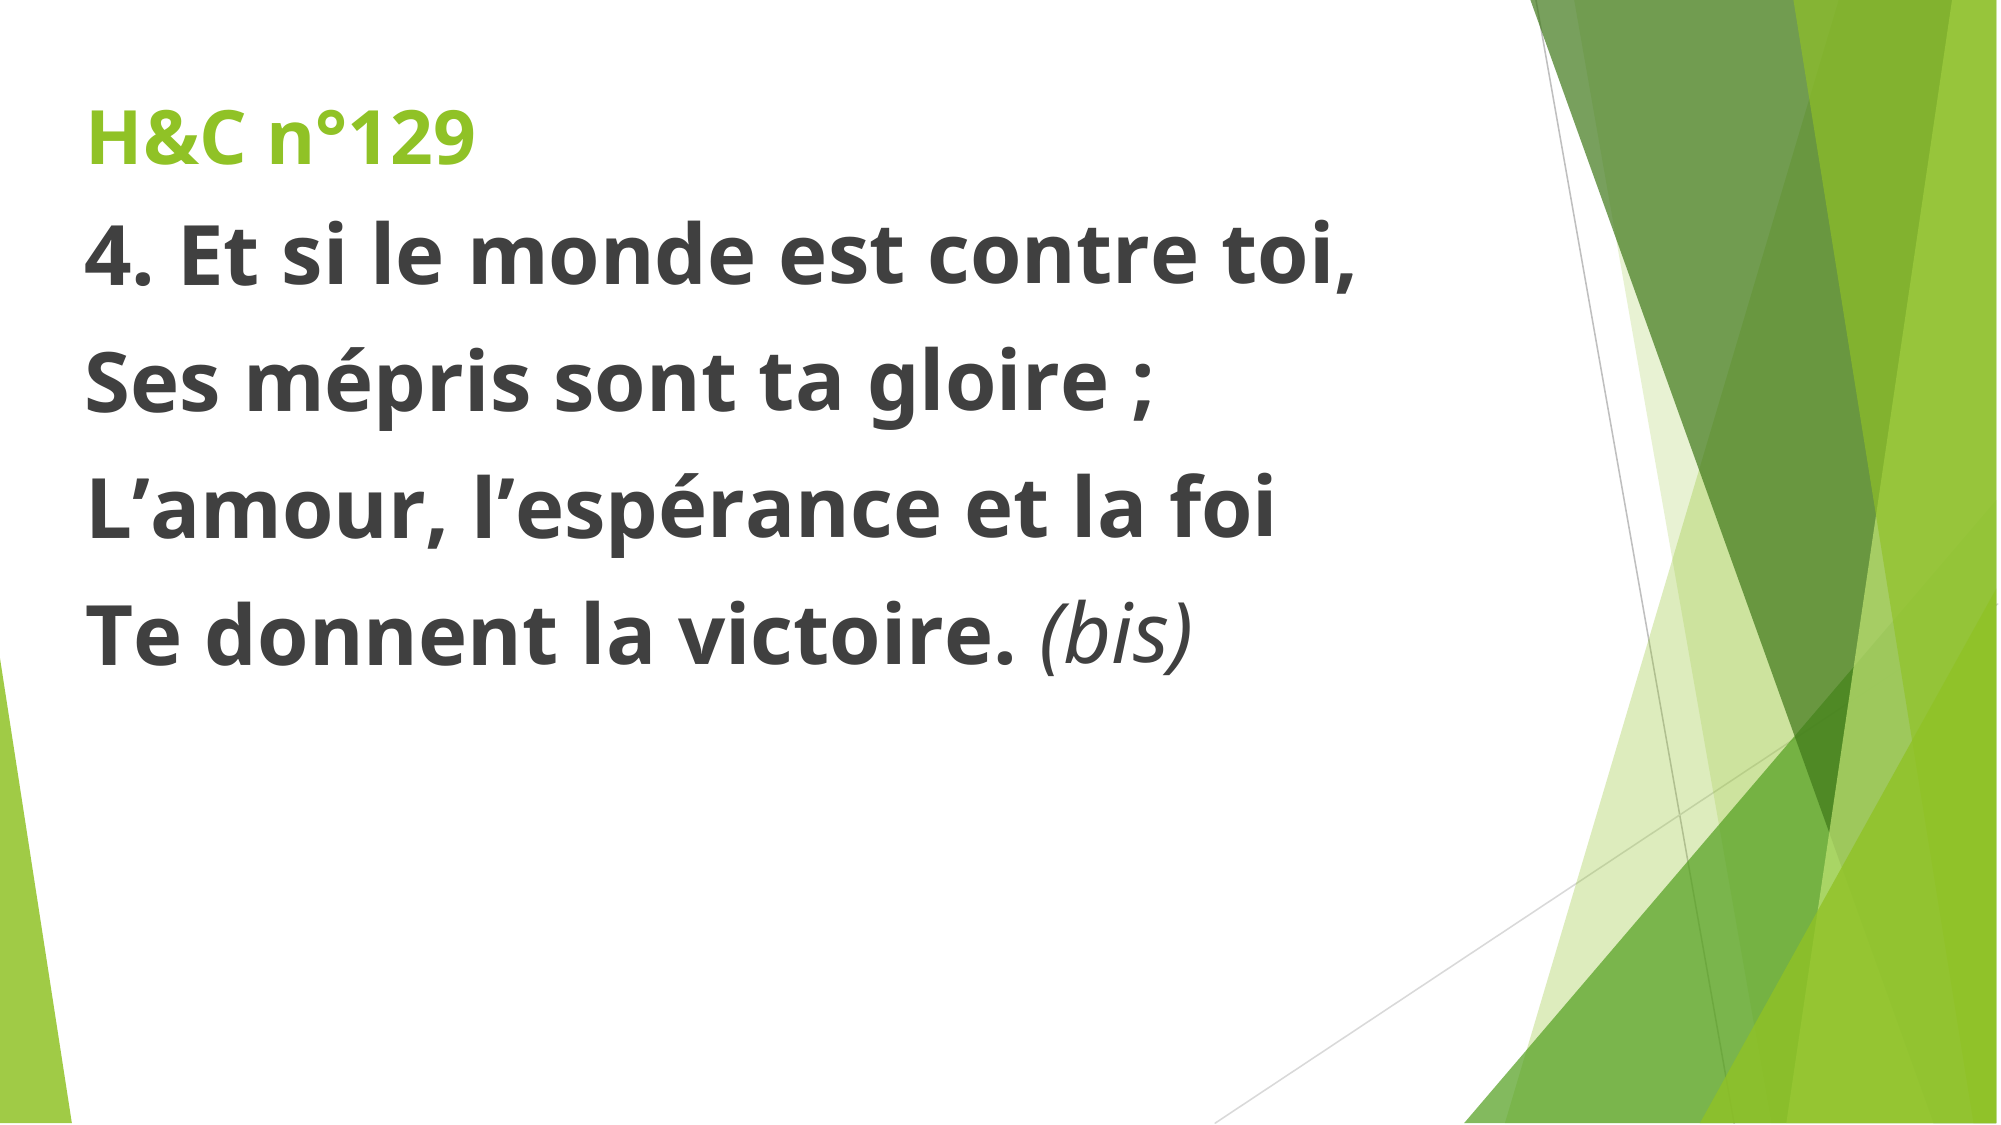

H&C n°129
4. Et si le monde est contre toi,
Ses mépris sont ta gloire ;
L’amour, l’espérance et la foi
Te donnent la victoire. (bis)